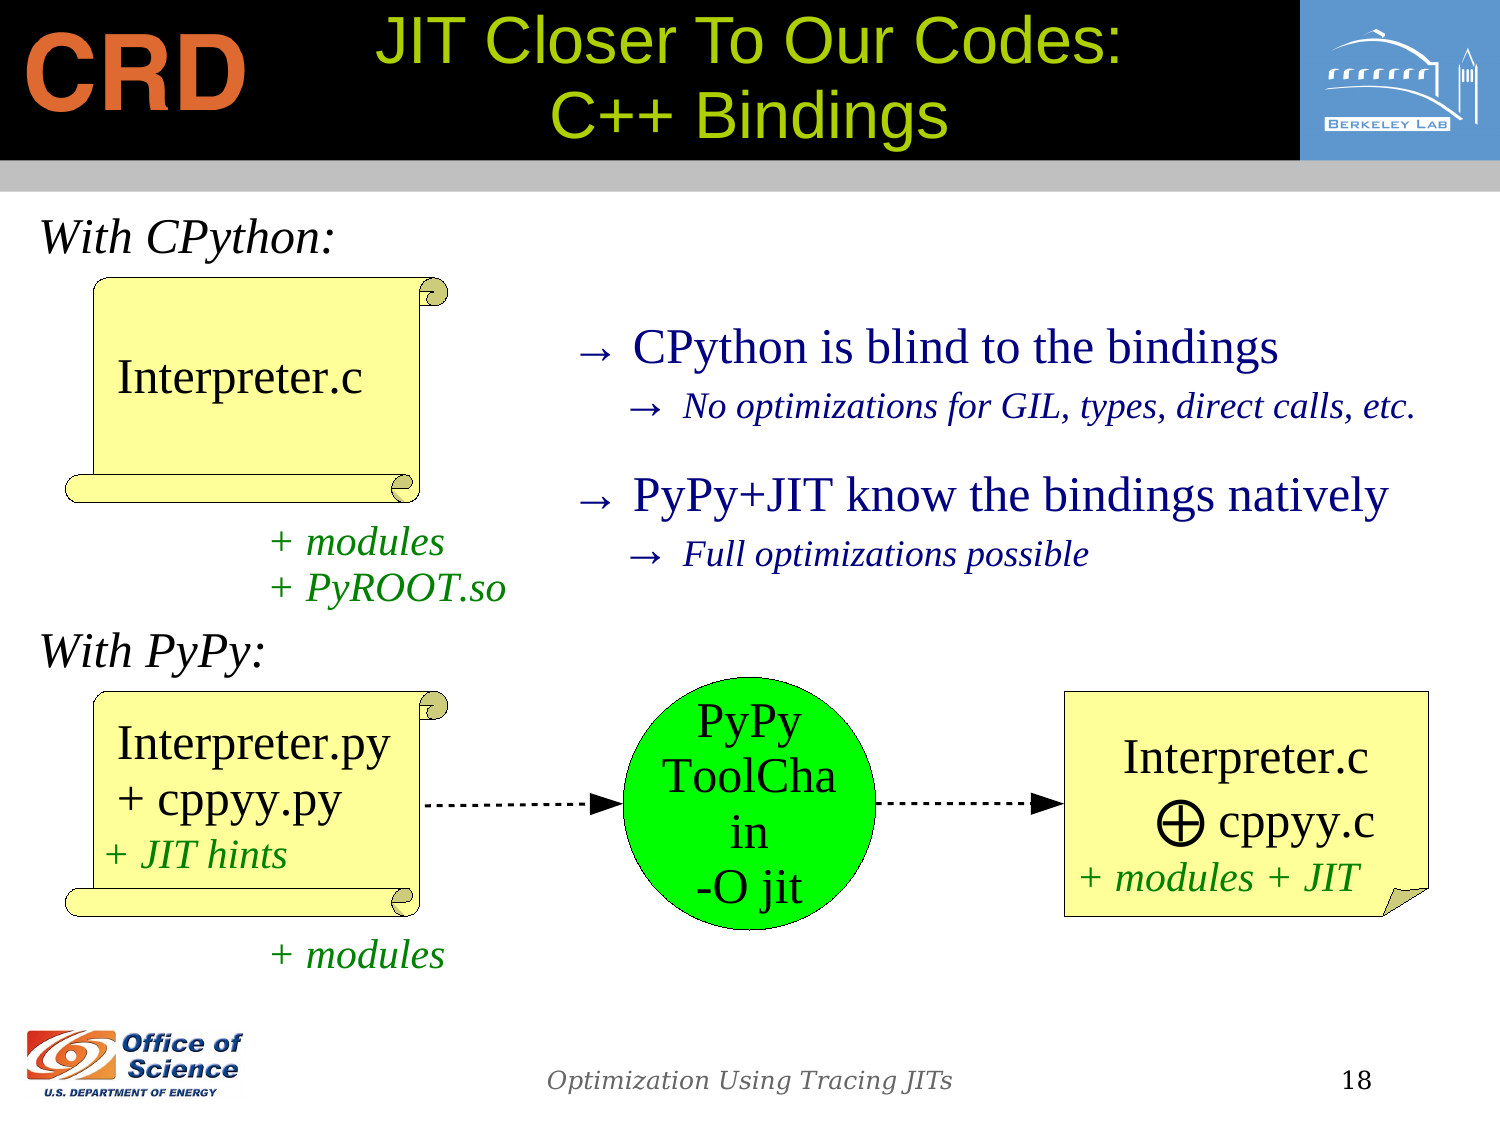

# JIT Closer To Our Codes: C++ Bindings
With CPython:
→ CPython is blind to the bindings
 → No optimizations for GIL, types, direct calls, etc.
→ PyPy+JIT know the bindings natively
 → Full optimizations possible
Interpreter.c
+ modules
+ PyROOT.so
With PyPy:
PyPy
ToolChain
-O jit
Interpreter.c
 ⨁ cppyy.c
Interpreter.py
+ cppyy.py
+ JIT hints
+ modules + JIT
+ modules
Optimization Using Tracing JITs
18